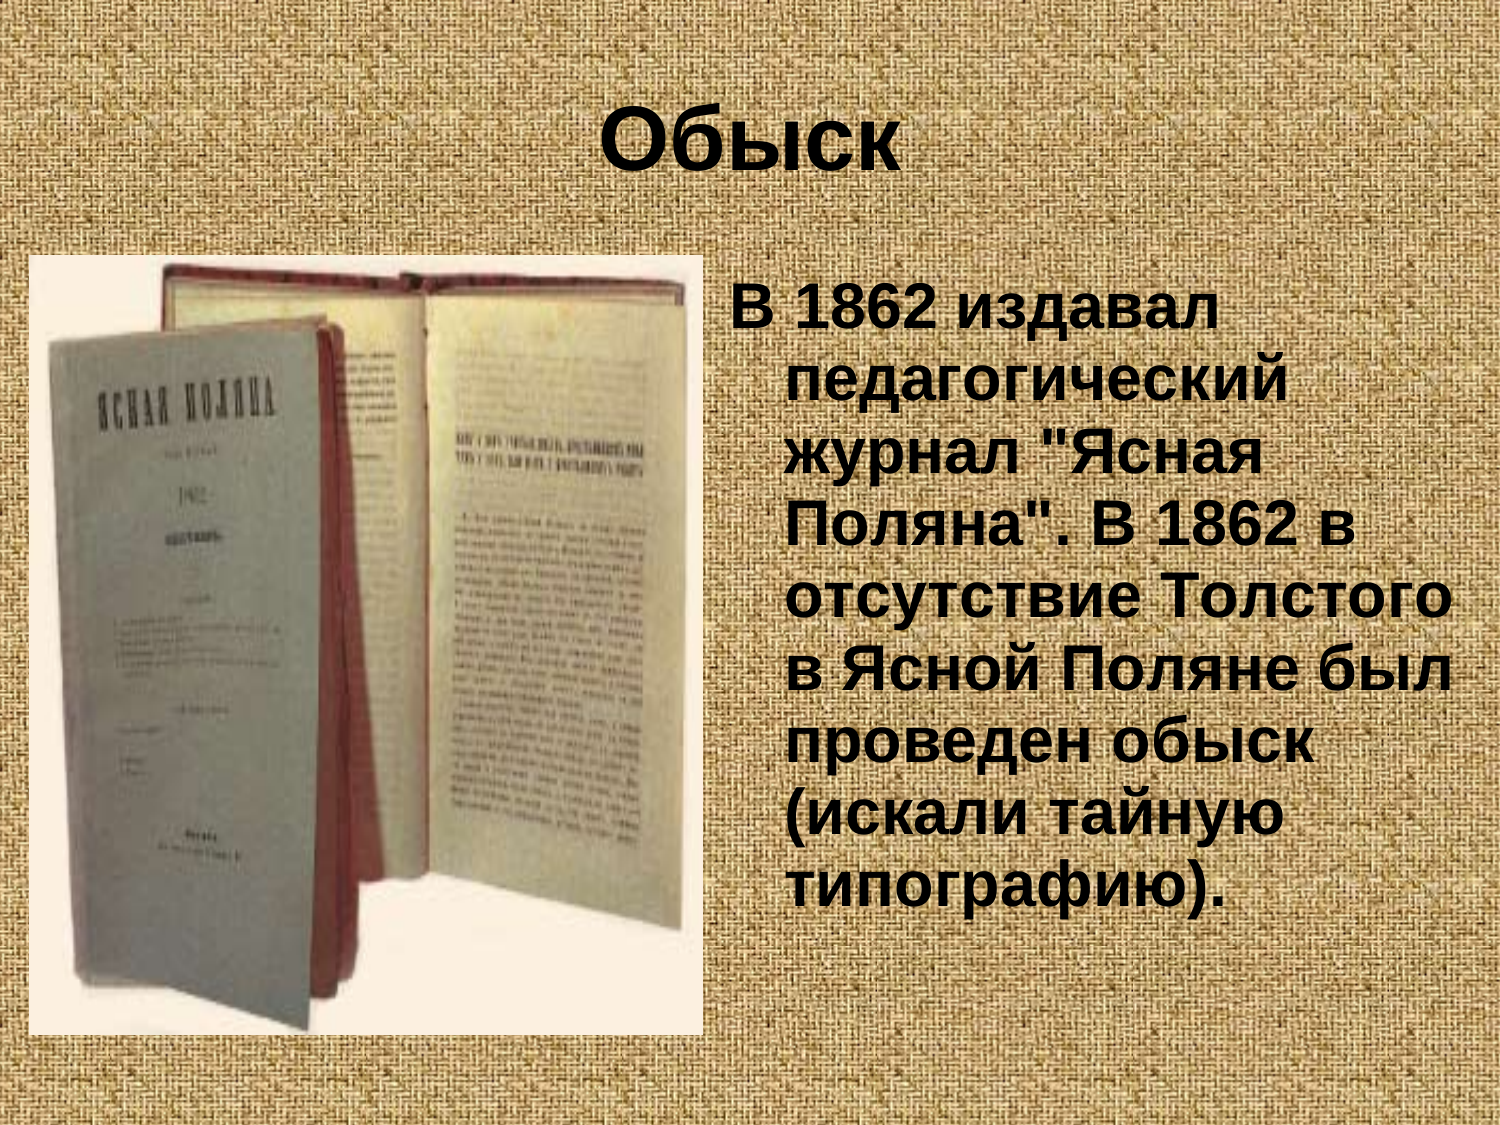

# Обыск
В 1862 издавал педагогический журнал "Ясная Поляна". В 1862 в отсутствие Толстого в Ясной Поляне был проведен обыск (искали тайную типографию).